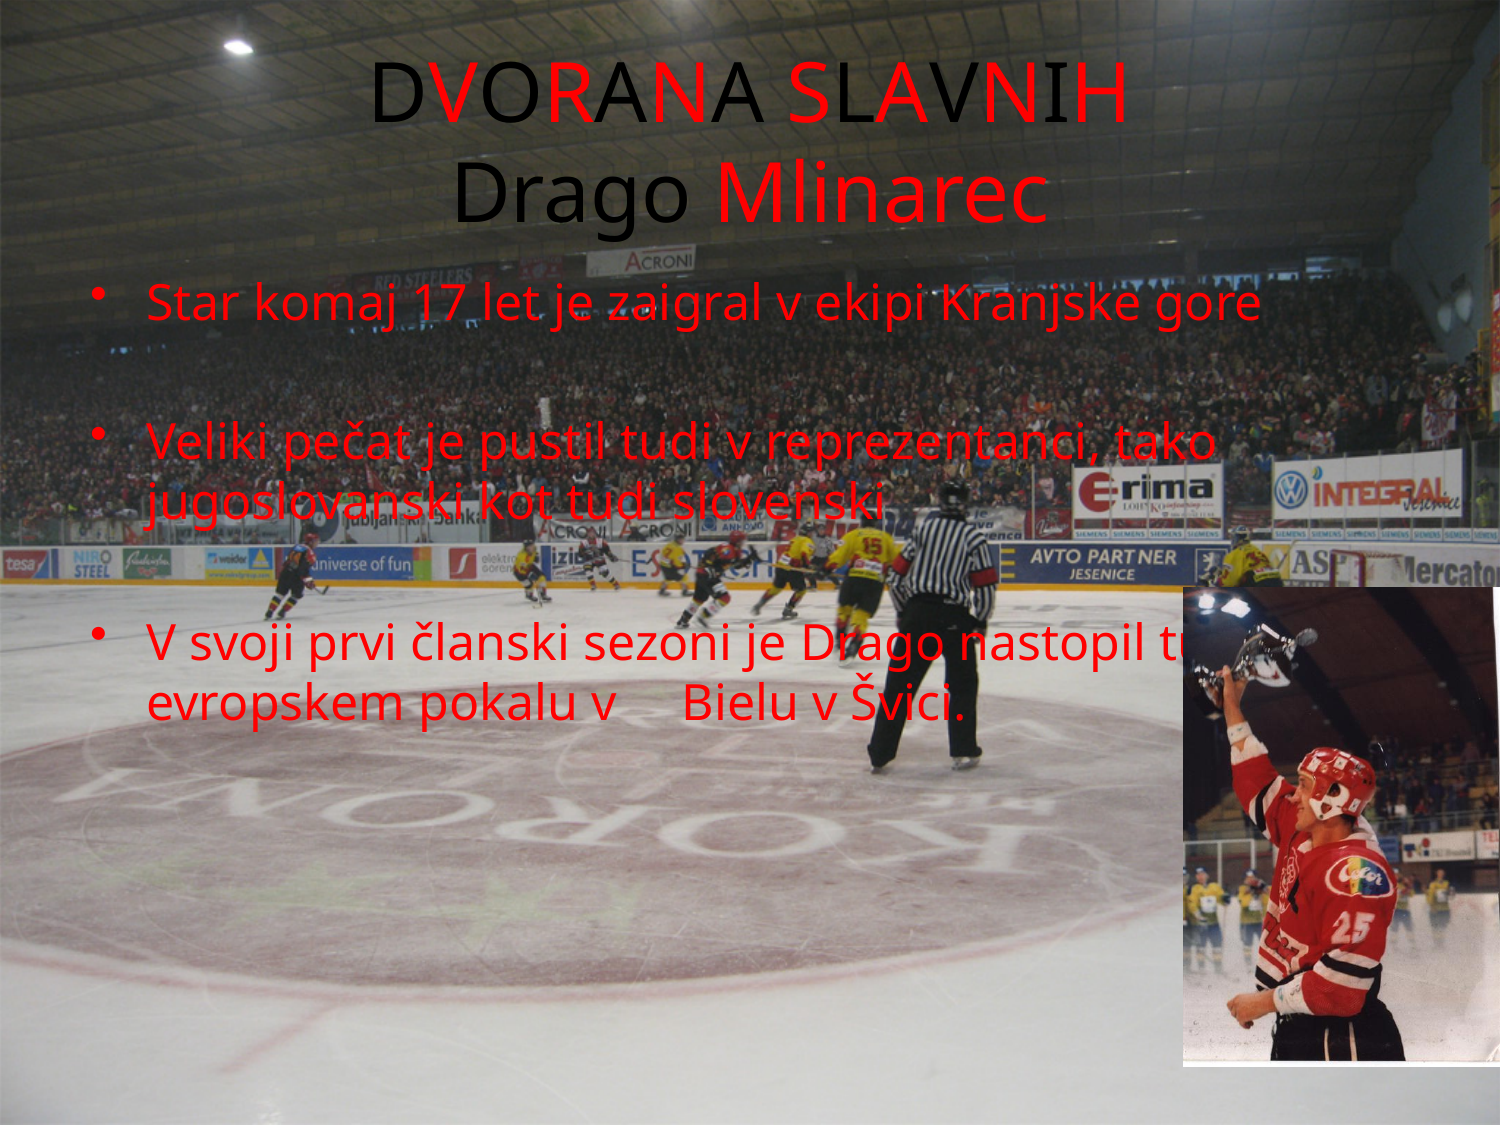

# DVORANA SLAVNIH Drago Mlinarec
Star komaj 17 let je zaigral v ekipi Kranjske gore
Veliki pečat je pustil tudi v reprezentanci, tako jugoslovanski kot tudi slovenski
V svoji prvi članski sezoni je Drago nastopil tudi na evropskem pokalu v Bielu v Švici.